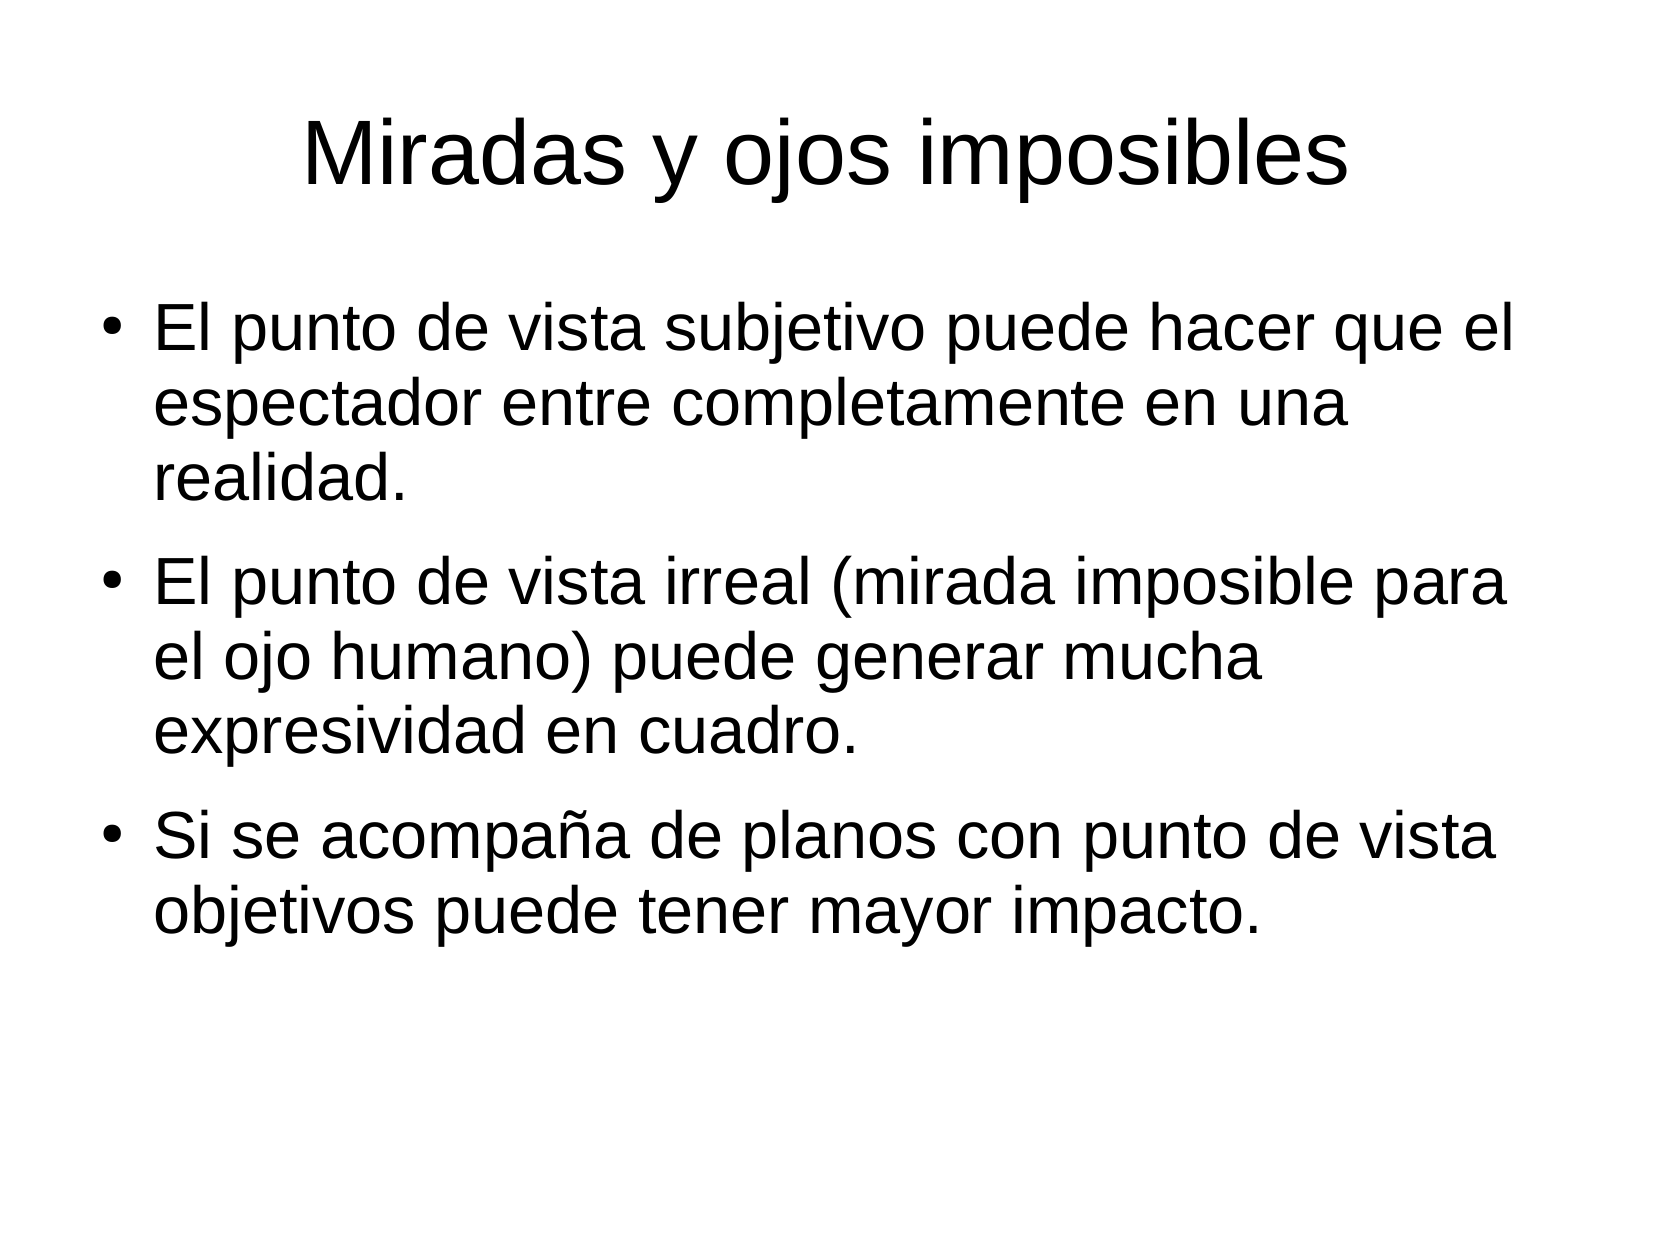

# Miradas y ojos imposibles
El punto de vista subjetivo puede hacer que el espectador entre completamente en una realidad.
El punto de vista irreal (mirada imposible para el ojo humano) puede generar mucha expresividad en cuadro.
Si se acompaña de planos con punto de vista objetivos puede tener mayor impacto.